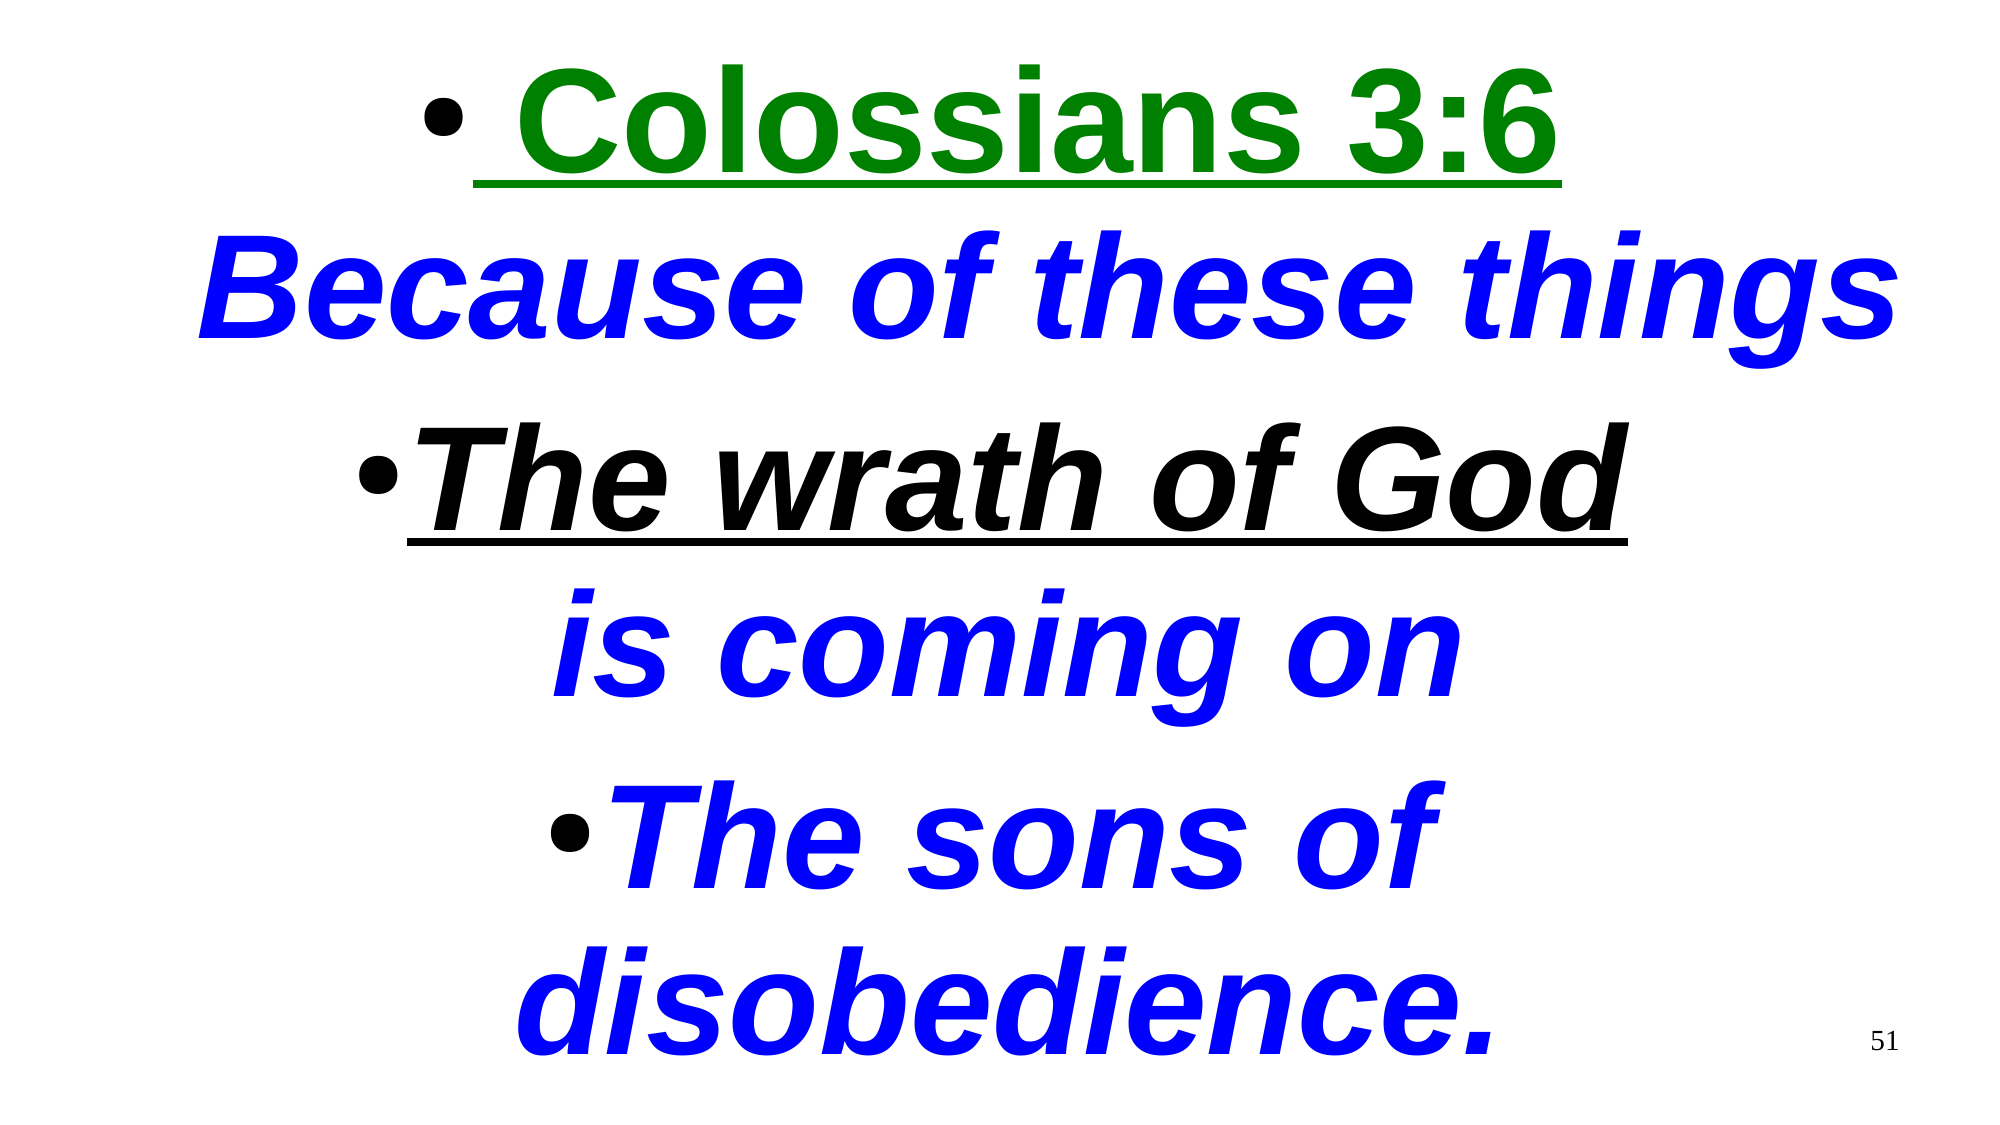

# Colossians 3:6   Because of these things
The wrath of God
is coming on
The sons of
disobedience.
51